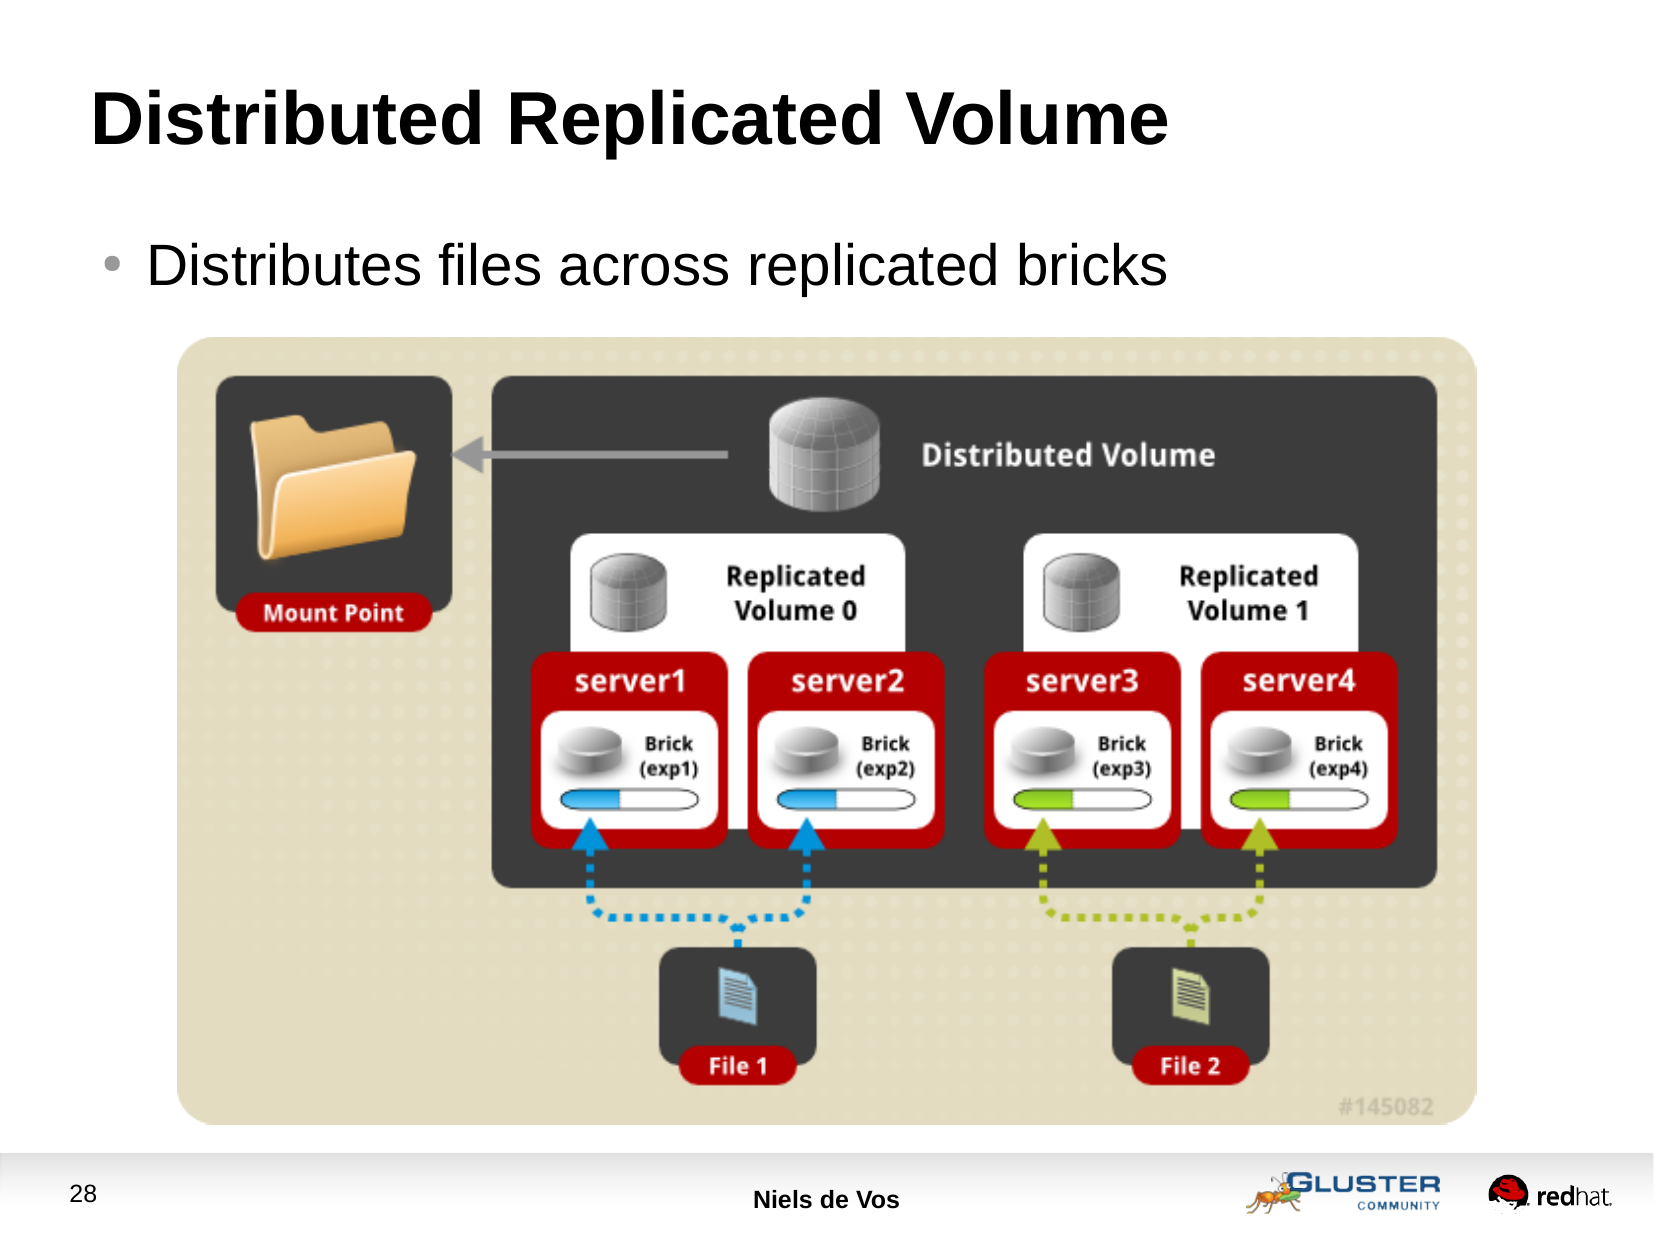

# Distributed Replicated Volume
Distributes files across replicated bricks